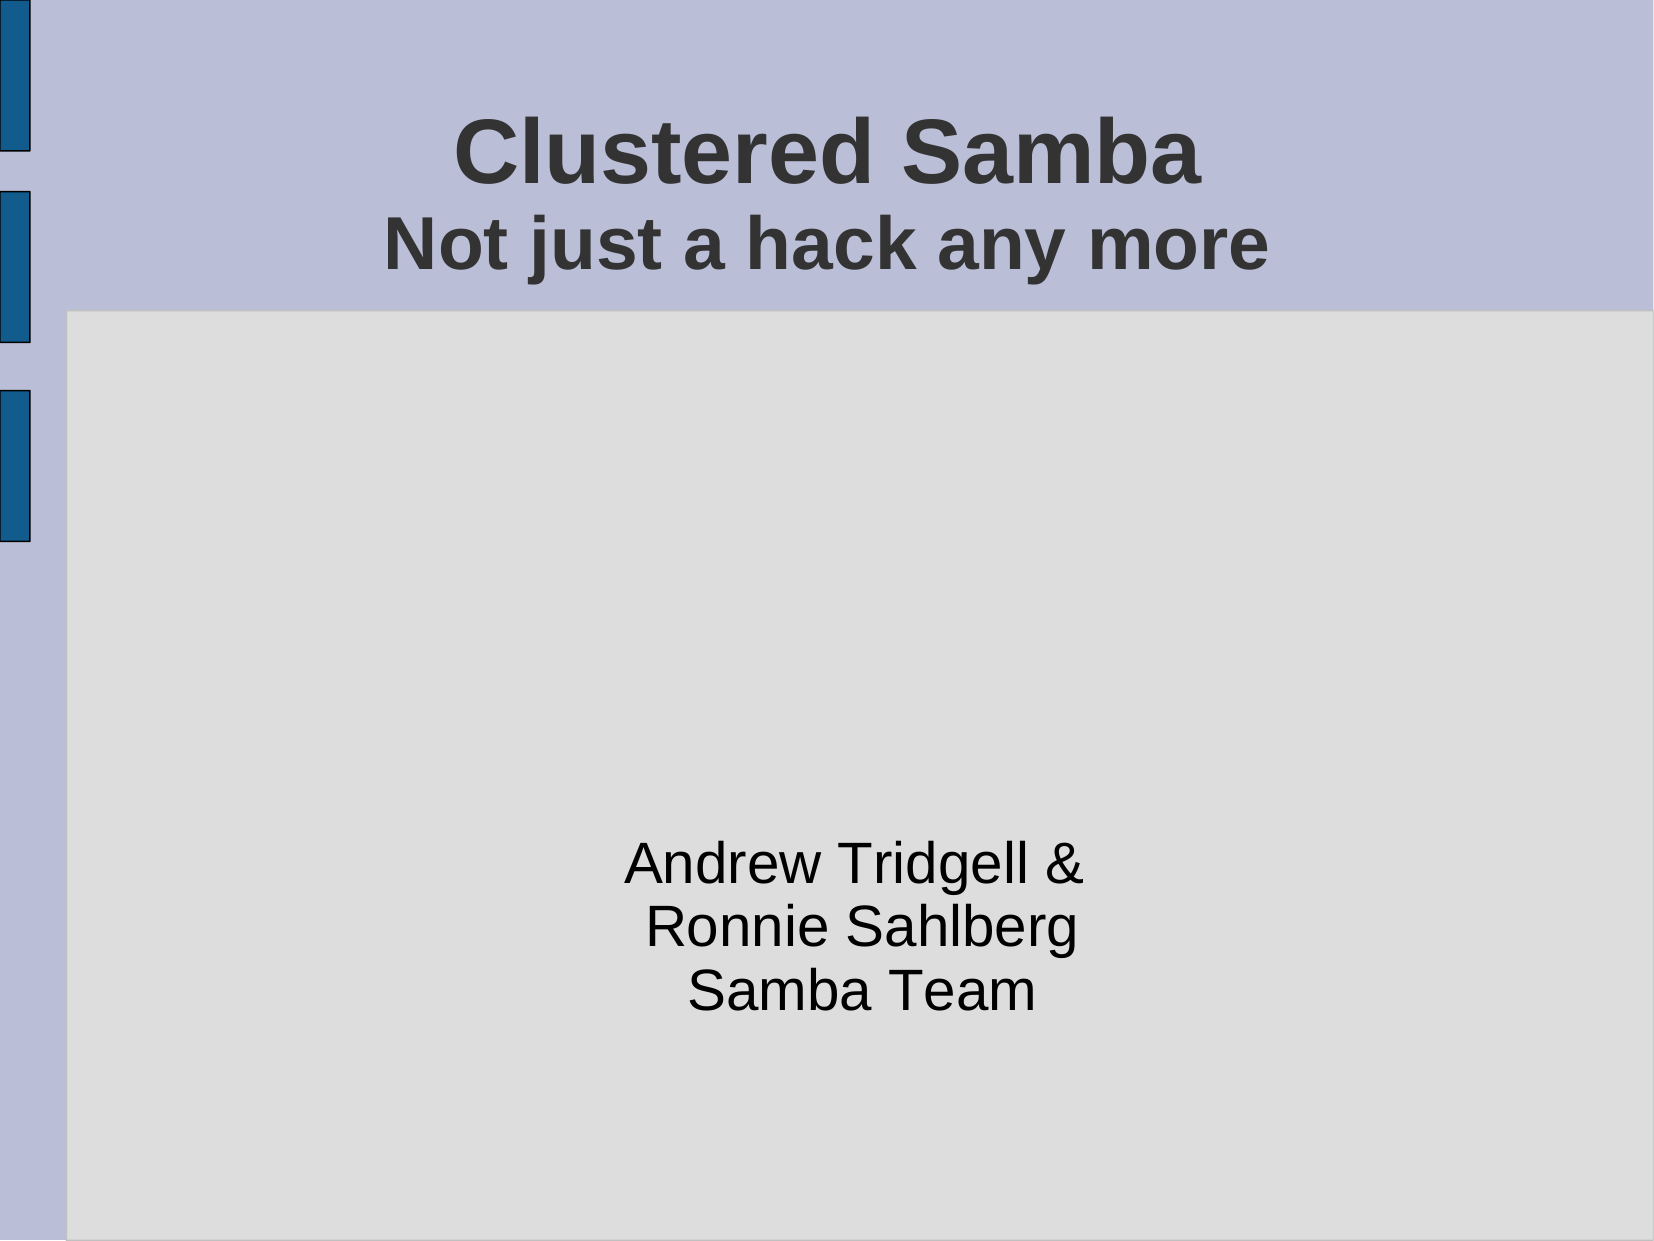

# Clustered Samba Not just a hack any more
Andrew Tridgell &
Ronnie Sahlberg
Samba Team